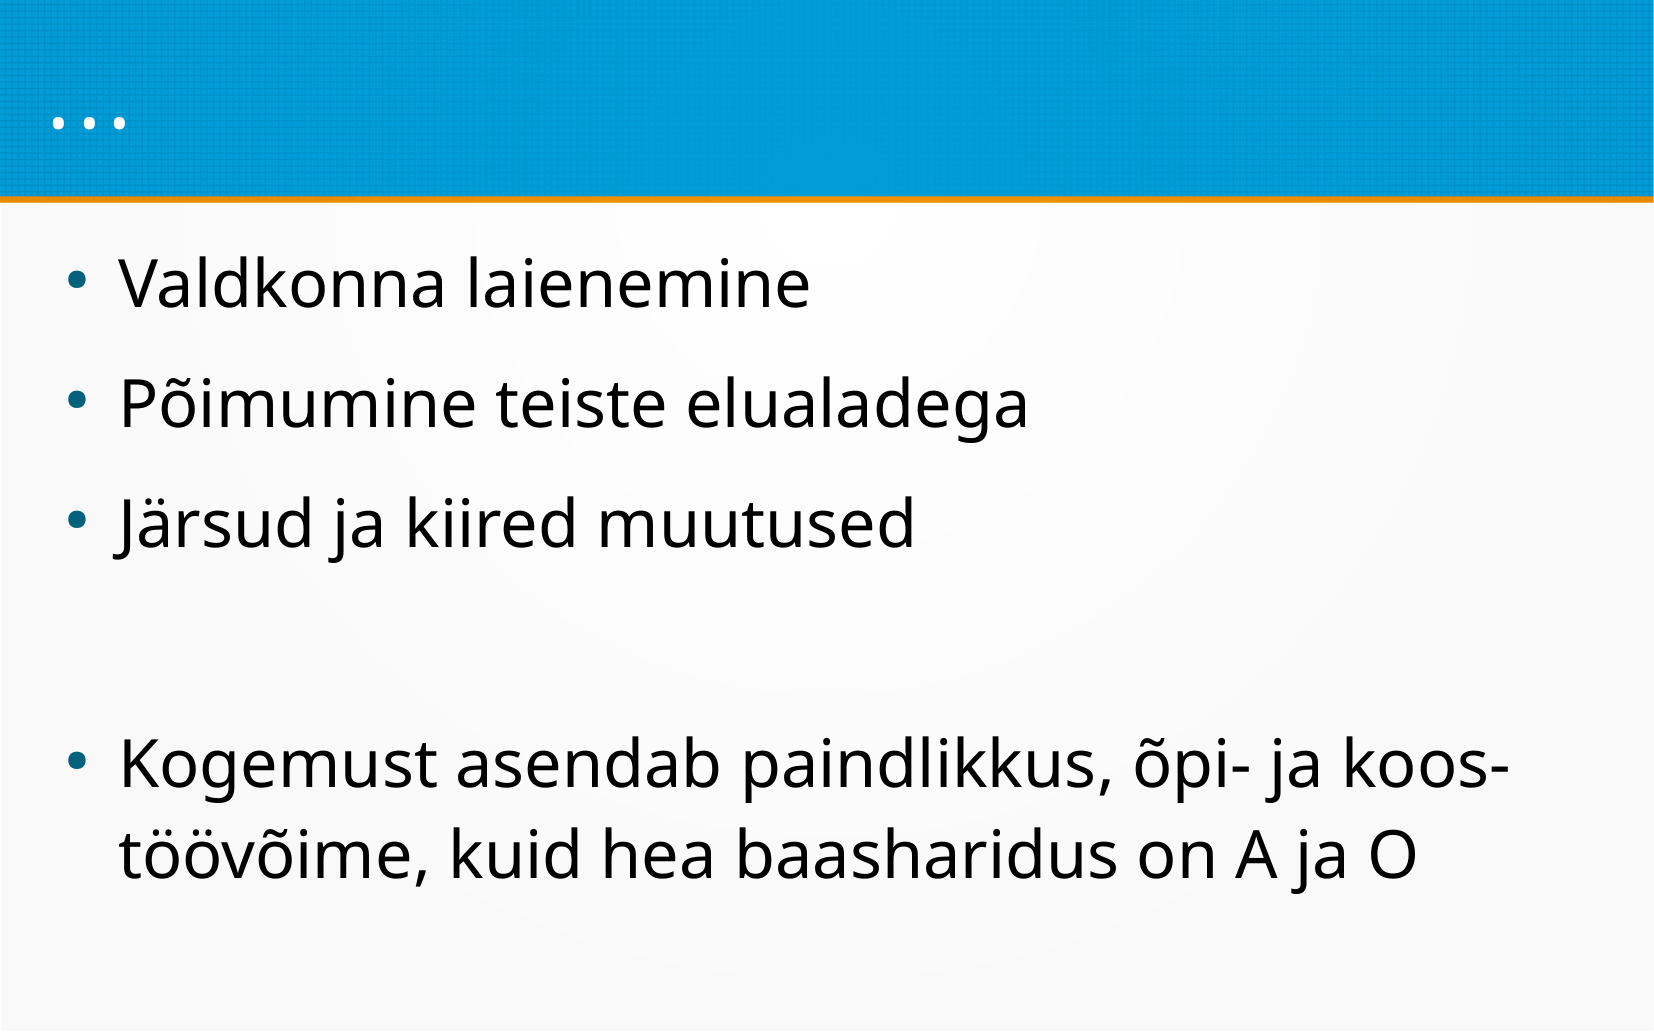

# ...
Valdkonna laienemine
Põimumine teiste elualadega
Järsud ja kiired muutused
Kogemust asendab paindlikkus, õpi- ja koos- töövõime, kuid hea baasharidus on A ja O